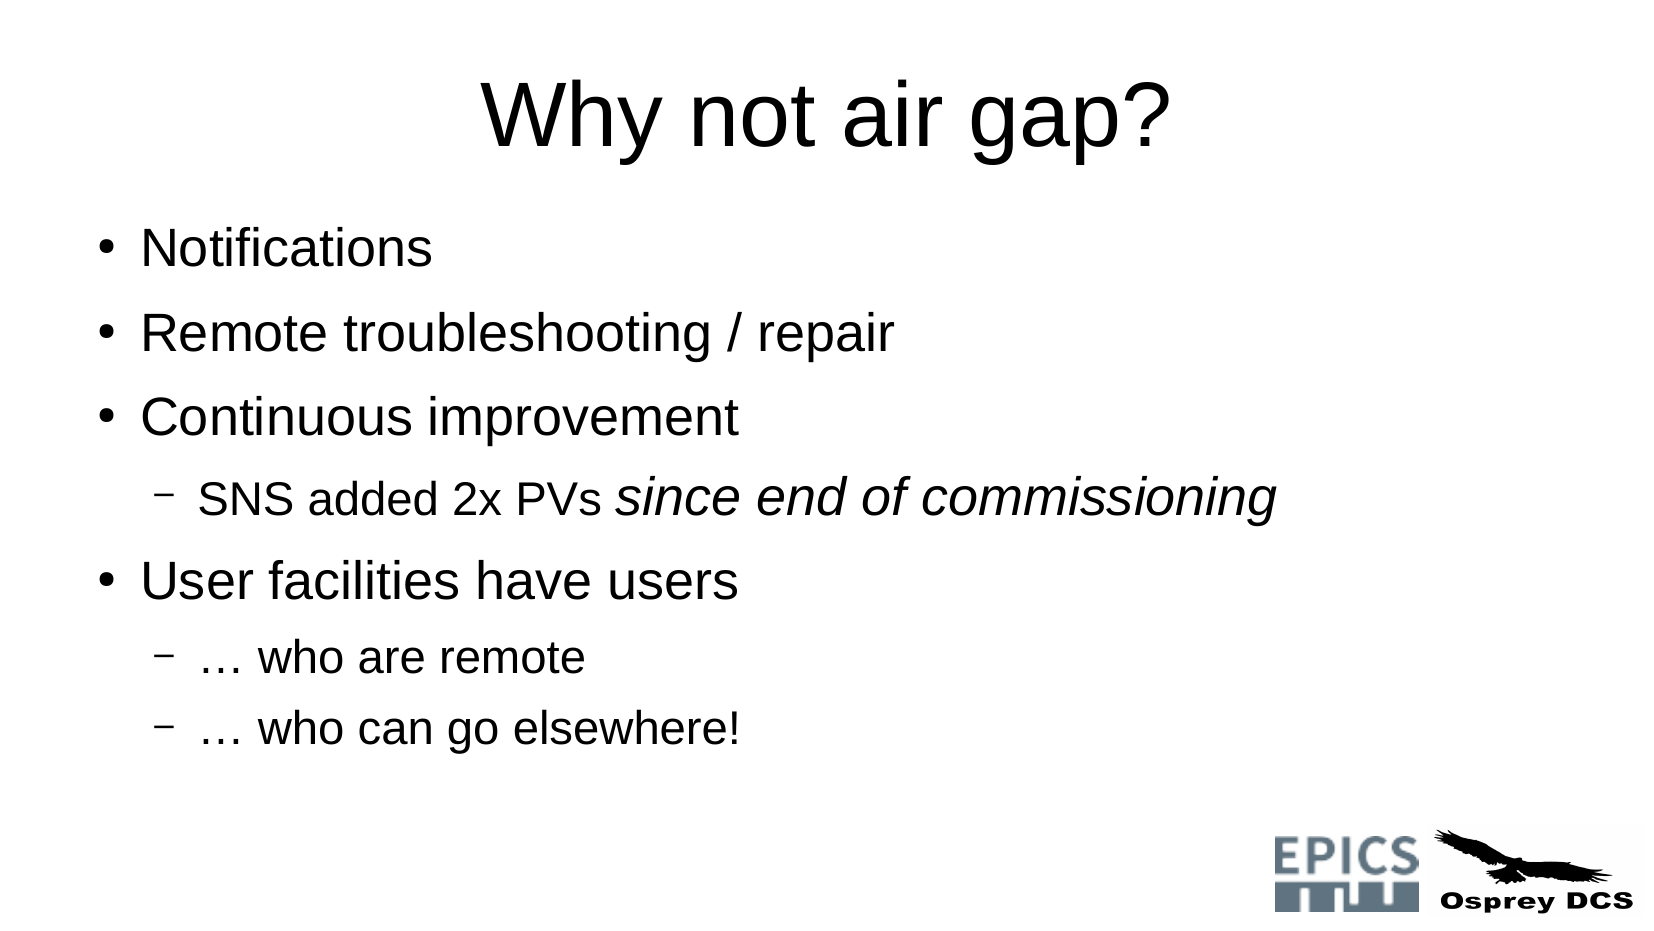

# Why not air gap?
Notifications
Remote troubleshooting / repair
Continuous improvement
SNS added 2x PVs since end of commissioning
User facilities have users
… who are remote
… who can go elsewhere!